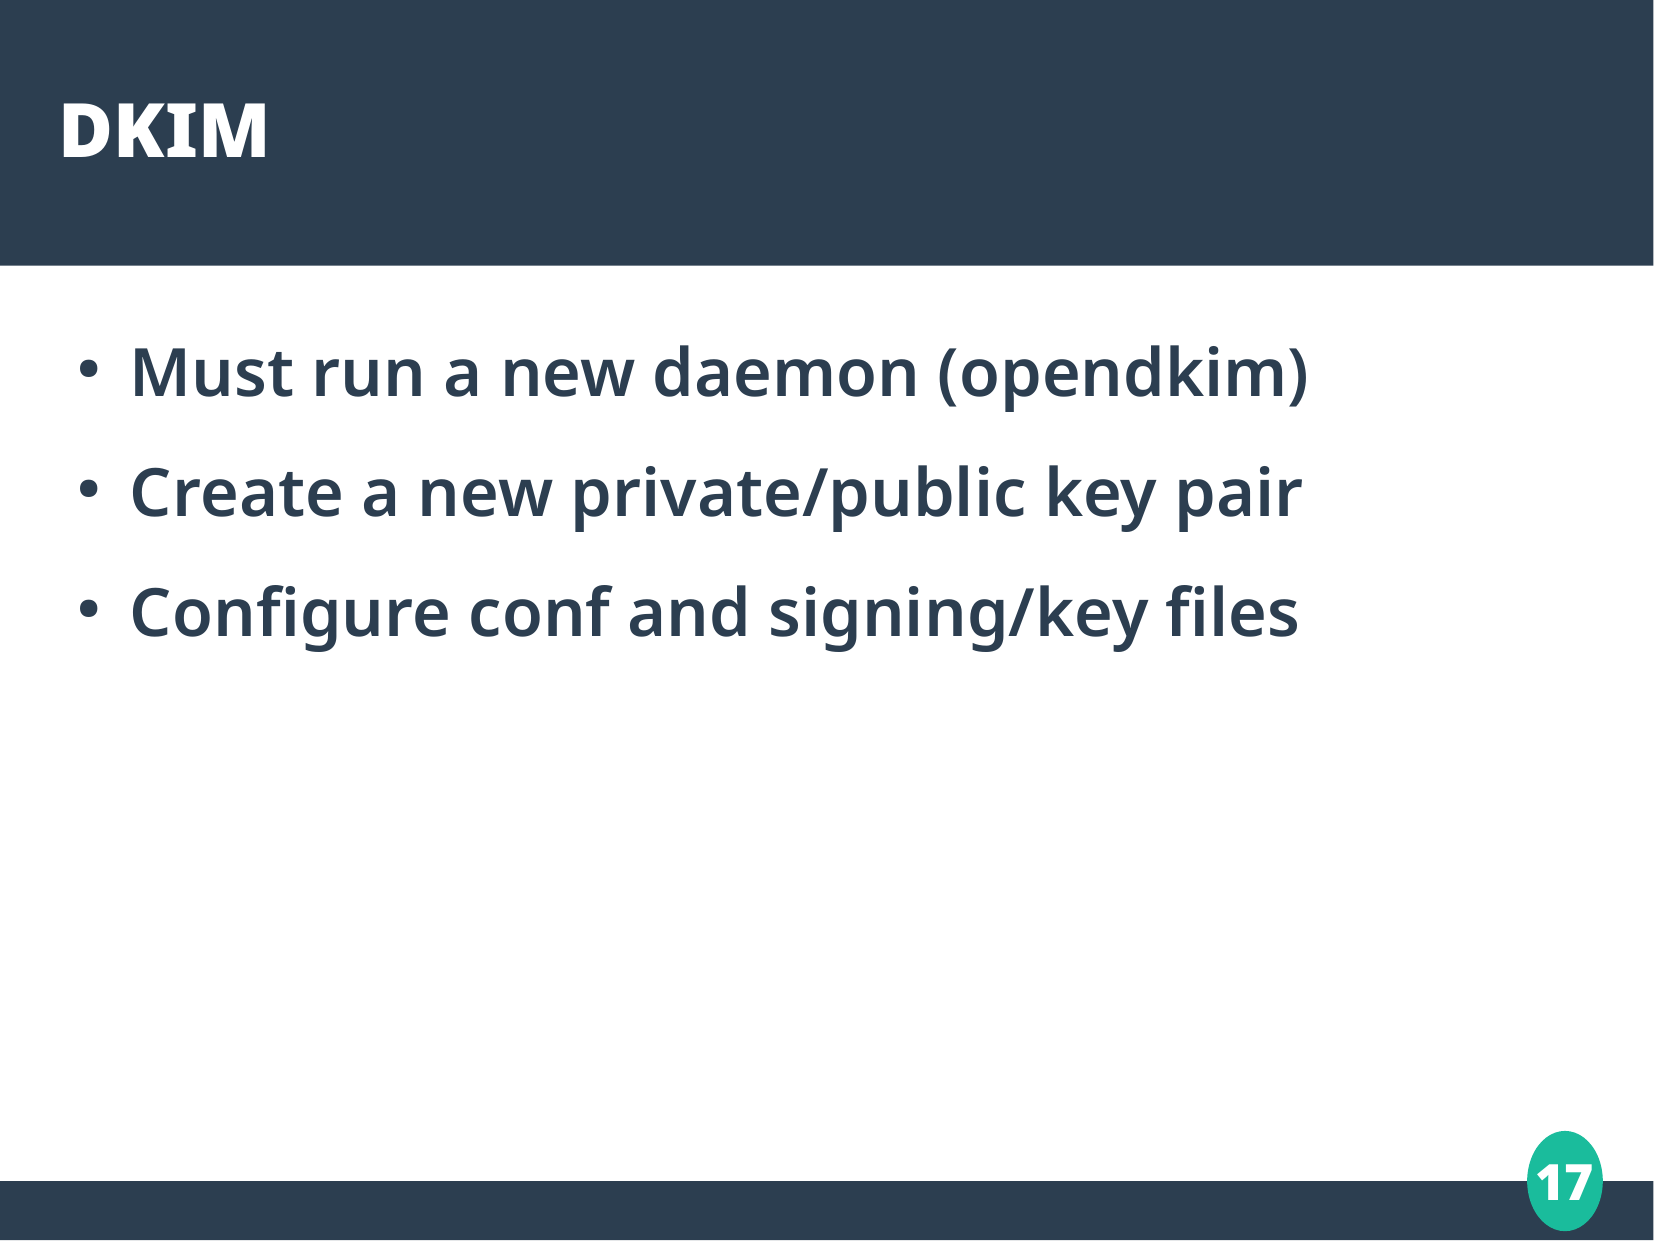

# DKIM
Must run a new daemon (opendkim)
Create a new private/public key pair
Configure conf and signing/key files